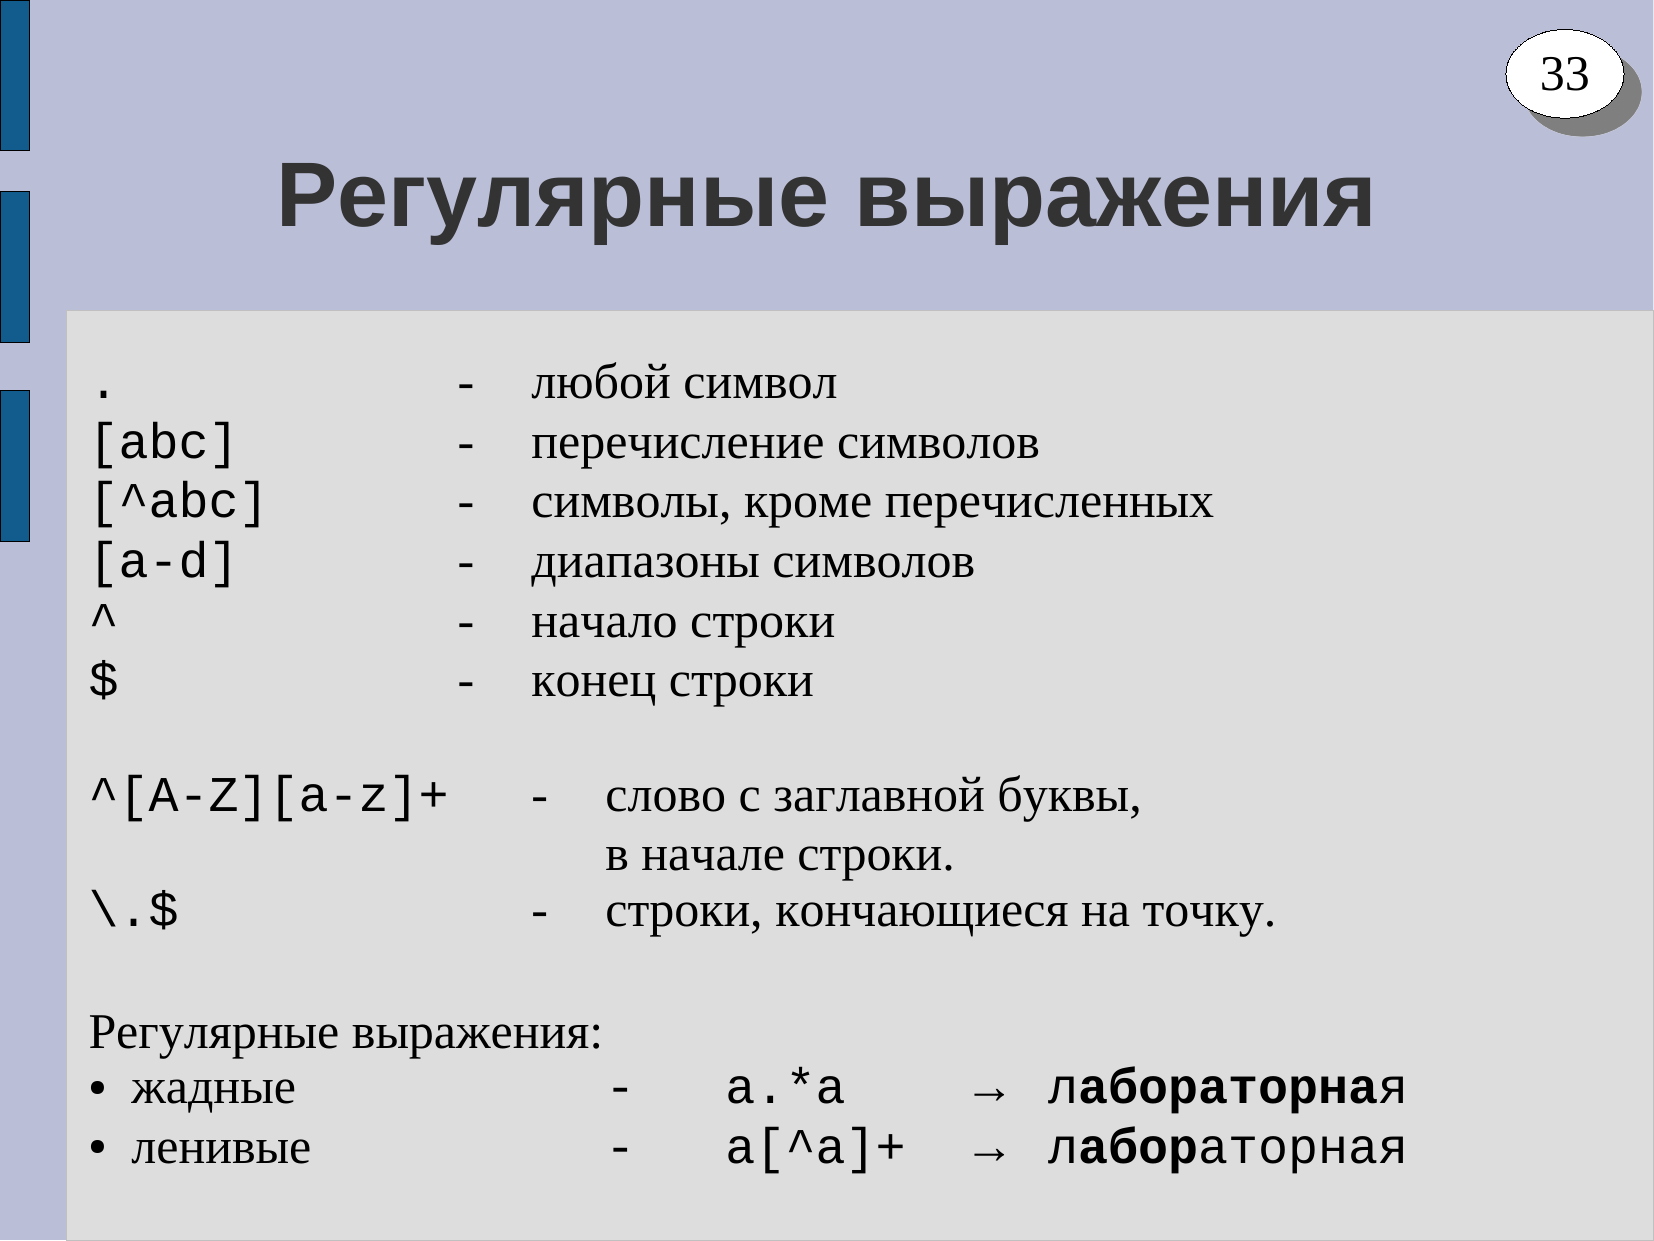

33
# Регулярные выражения
.					-	любой символ
[abc]			-	перечисление символов
[^abc]			-	символы, кроме перечисленных
[a-d]			-	диапазоны символов
^					-	начало строки
$					-	конец строки
^[A-Z][a-z]+ 	-	слово с заглавной буквы,
							в начале строки.
\.$					-	строки, кончающиеся на точку.
Регулярные выражения:
 жадные					- а.*а		→	лабораторная
 ленивые 				- а[^а]+	→	лабораторная